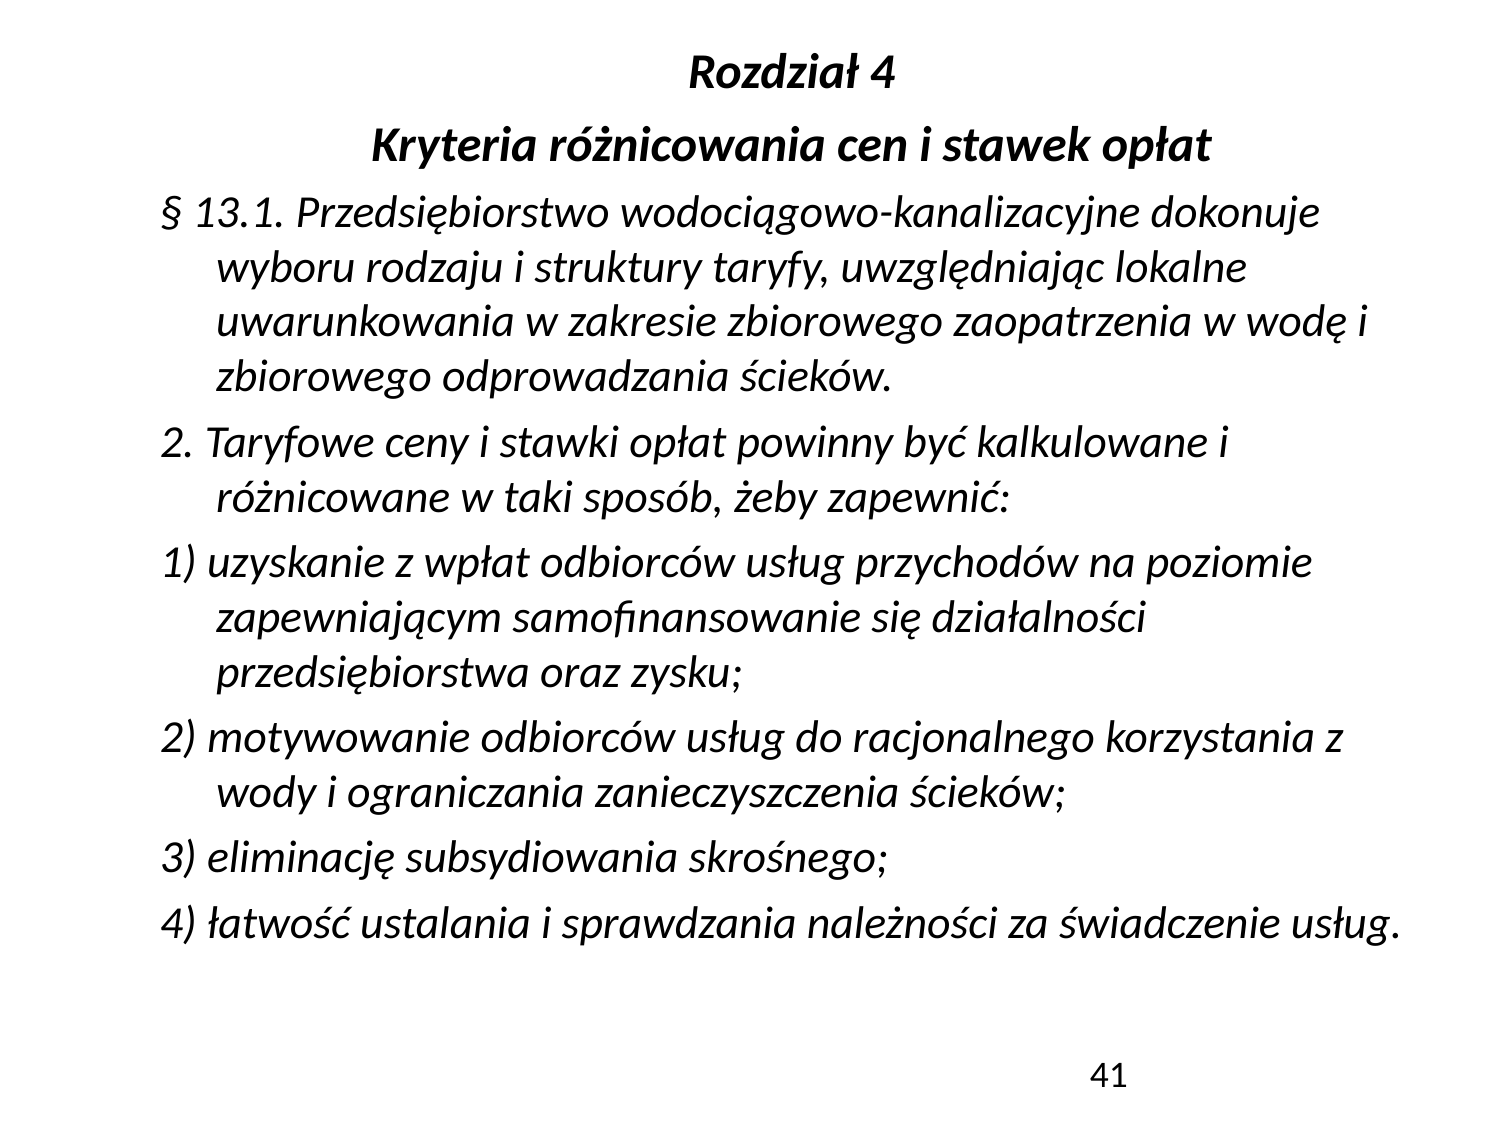

#
Rozdział 4
Kryteria różnicowania cen i stawek opłat
§ 13.1. Przedsiębiorstwo wodociągowo-kanalizacyjne dokonuje wyboru rodzaju i struktury taryfy, uwzględniając lokalne uwarunkowania w zakresie zbiorowego zaopatrzenia w wodę i zbiorowego odprowadzania ścieków.
2. Taryfowe ceny i stawki opłat powinny być kalkulowane i różnicowane w taki sposób, żeby zapewnić:
1) uzyskanie z wpłat odbiorców usług przychodów na poziomie zapewniającym samofinansowanie się działalności przedsiębiorstwa oraz zysku;
2) motywowanie odbiorców usług do racjonalnego korzystania z wody i ograniczania zanieczyszczenia ścieków;
3) eliminację subsydiowania skrośnego;
4) łatwość ustalania i sprawdzania należności za świadczenie usług.